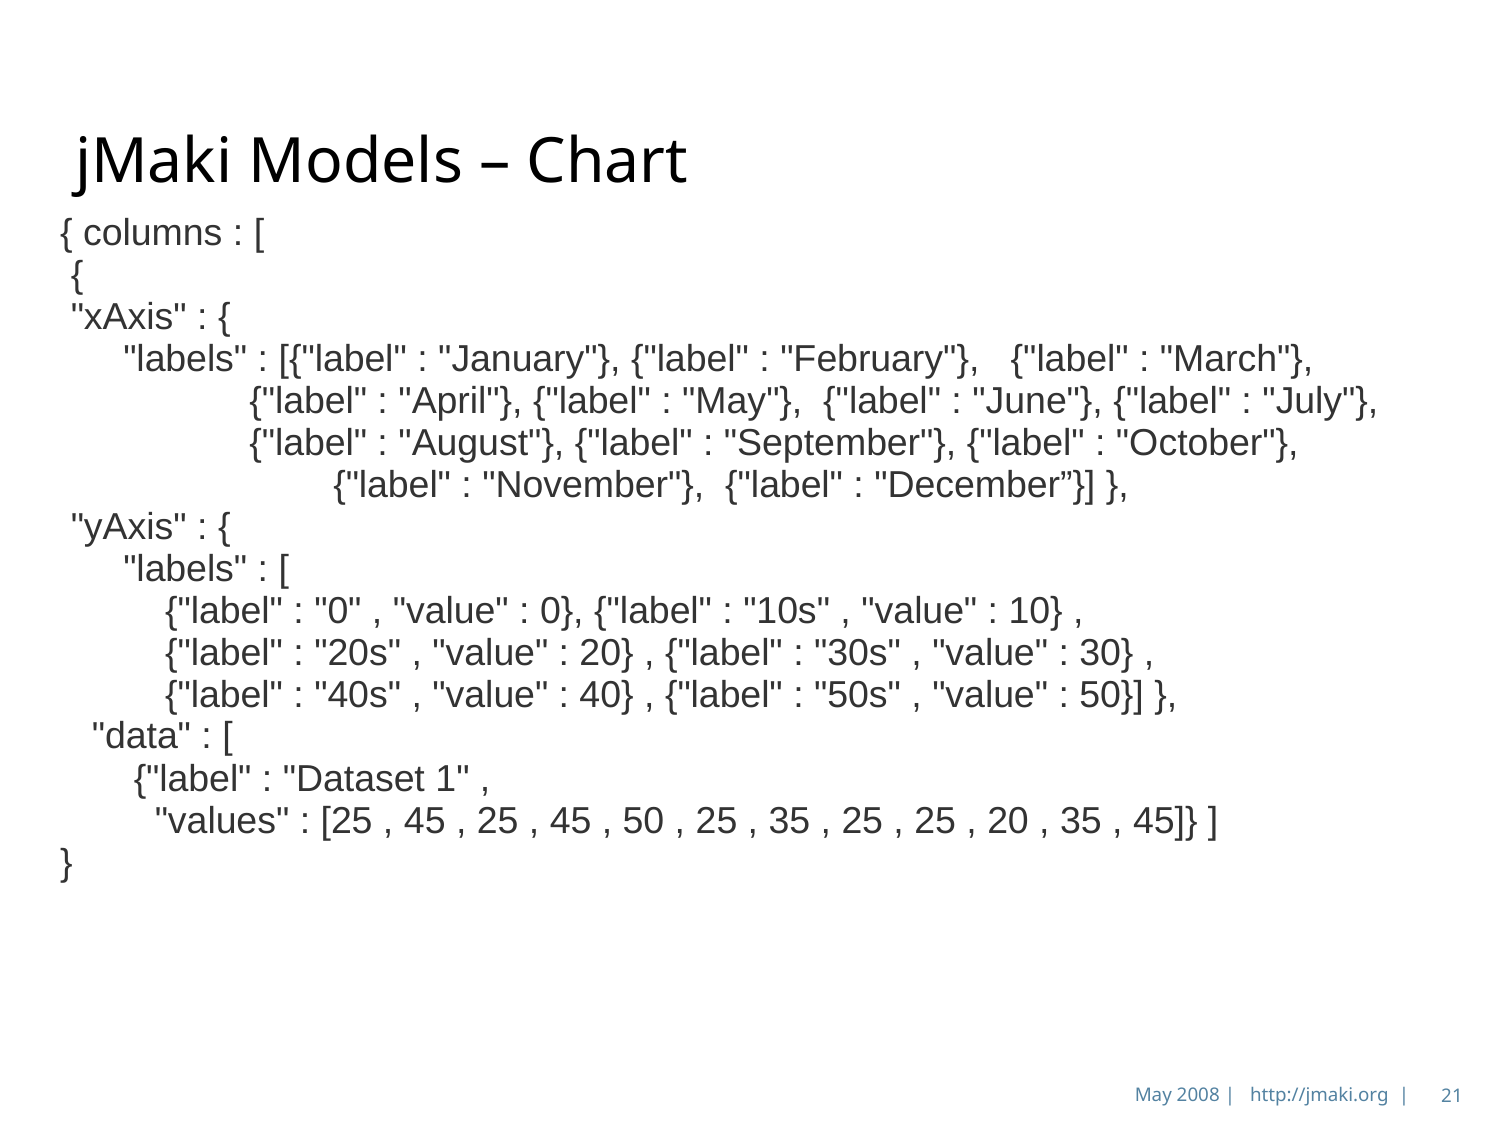

# jMaki Models – Chart
{ columns : [
 {
 "xAxis" : {
 "labels" : [{"label" : "January"}, {"label" : "February"}, {"label" : "March"},
 {"label" : "April"}, {"label" : "May"}, {"label" : "June"}, {"label" : "July"},
 {"label" : "August"}, {"label" : "September"}, {"label" : "October"},
 {"label" : "November"}, {"label" : "December”}] },
 "yAxis" : {
 "labels" : [
 {"label" : "0" , "value" : 0}, {"label" : "10s" , "value" : 10} ,
 {"label" : "20s" , "value" : 20} , {"label" : "30s" , "value" : 30} ,
 {"label" : "40s" , "value" : 40} , {"label" : "50s" , "value" : 50}] },
 "data" : [
 {"label" : "Dataset 1" ,
 "values" : [25 , 45 , 25 , 45 , 50 , 25 , 35 , 25 , 25 , 20 , 35 , 45]} ]
}